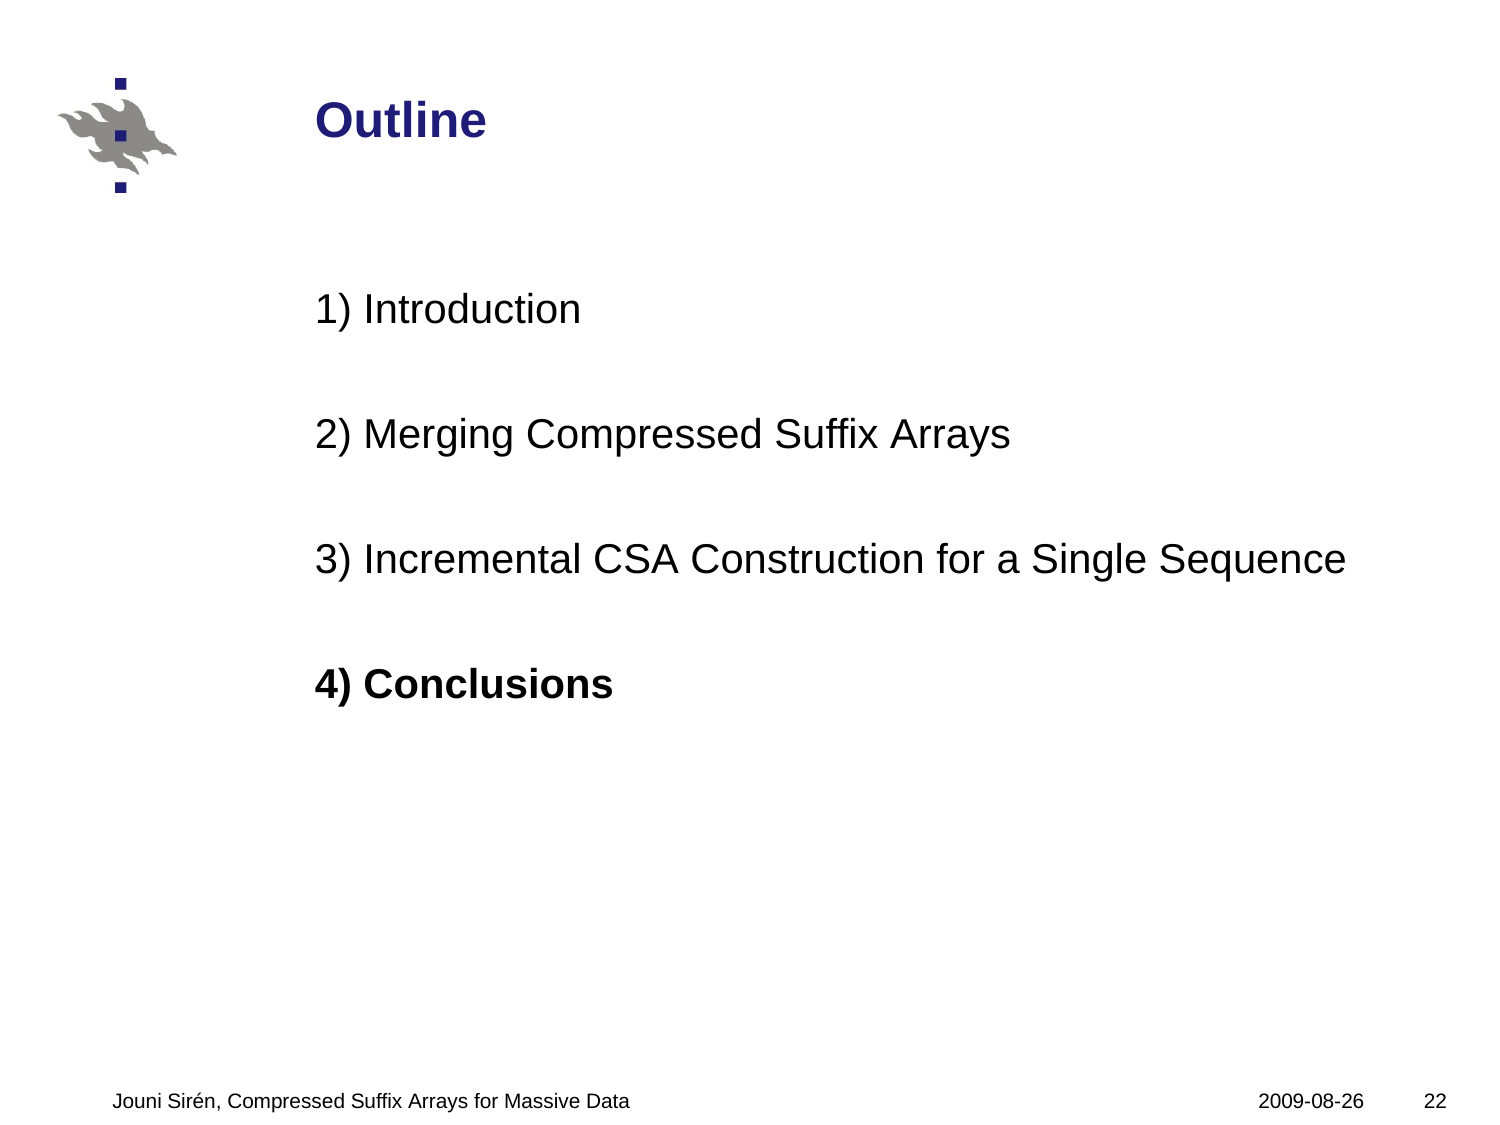

# Outline
1) Introduction
2) Merging Compressed Suffix Arrays
3) Incremental CSA Construction for a Single Sequence
4) Conclusions
Jouni Sirén, Compressed Suffix Arrays for Massive Data
2009-08-26
22